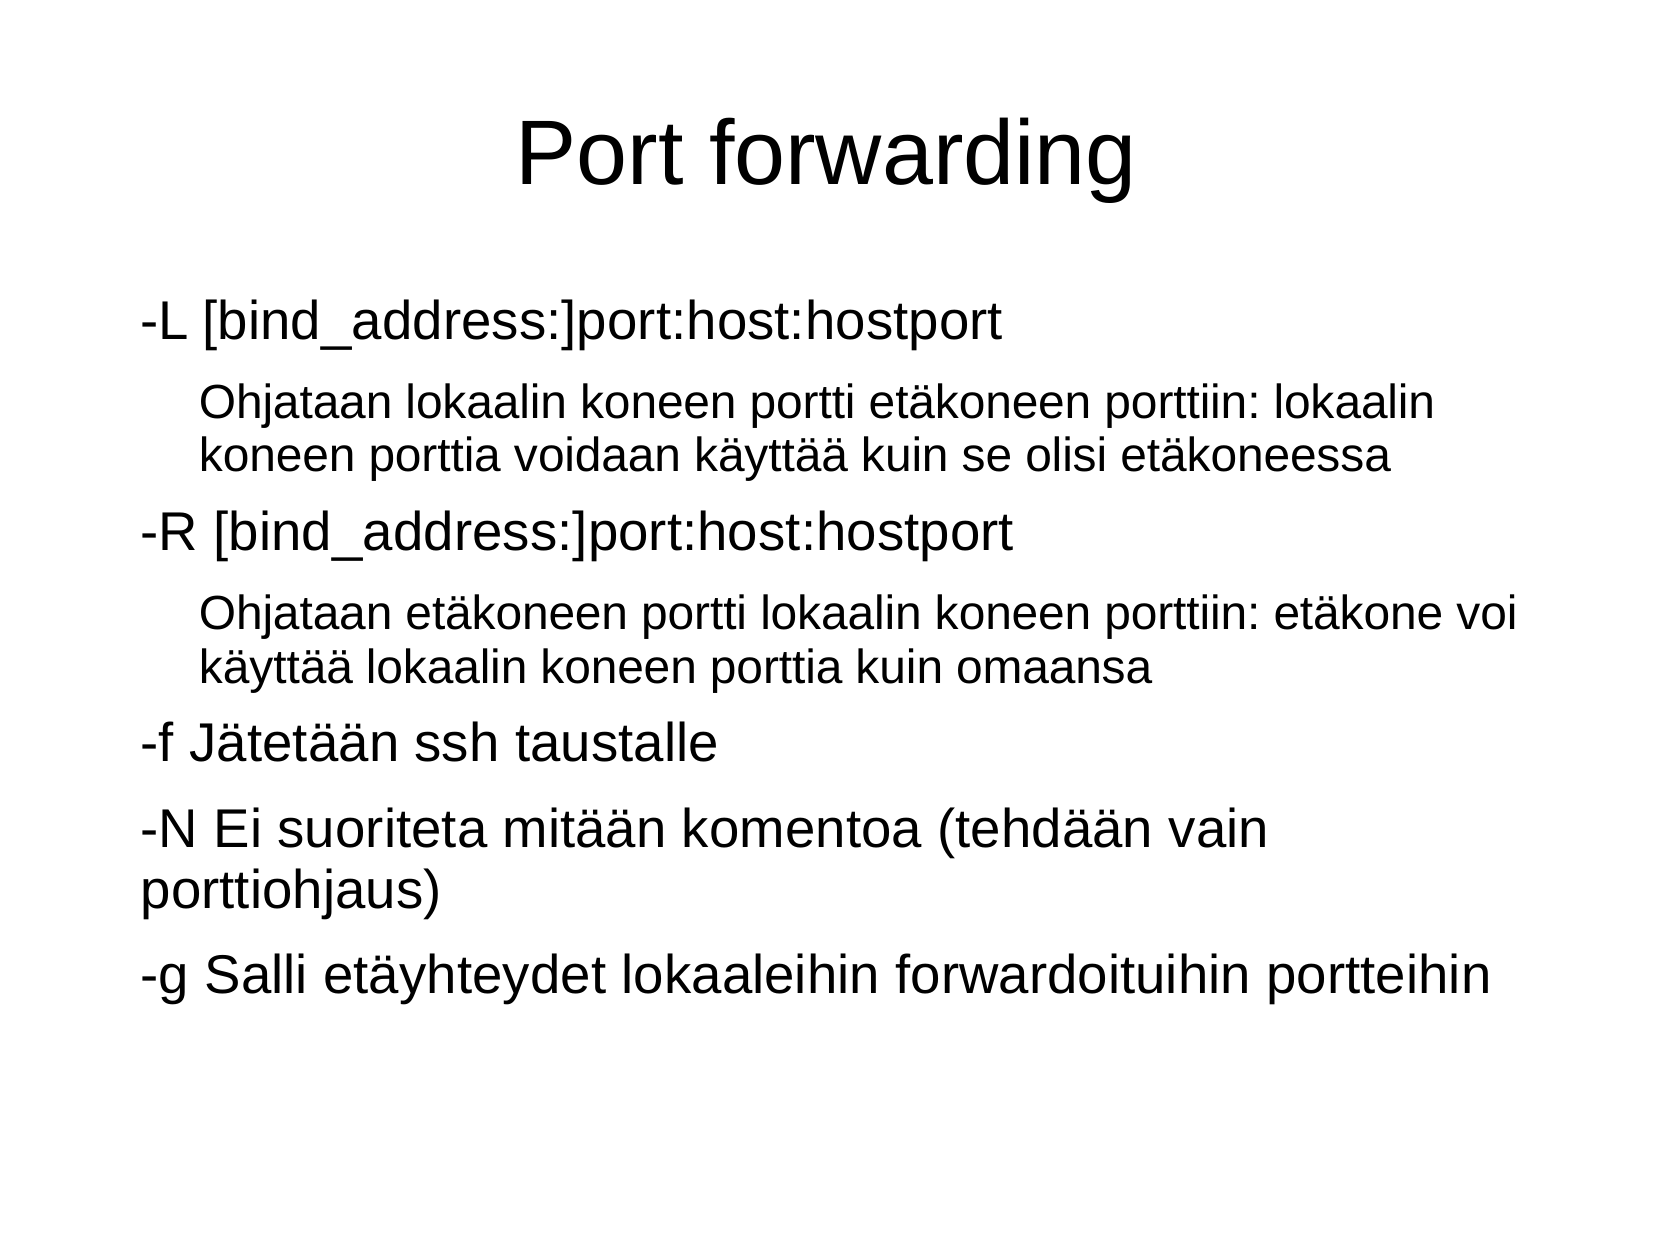

# Port forwarding
-L [bind_address:]port:host:hostport
Ohjataan lokaalin koneen portti etäkoneen porttiin: lokaalin koneen porttia voidaan käyttää kuin se olisi etäkoneessa
-R [bind_address:]port:host:hostport
Ohjataan etäkoneen portti lokaalin koneen porttiin: etäkone voi käyttää lokaalin koneen porttia kuin omaansa
-f Jätetään ssh taustalle
-N Ei suoriteta mitään komentoa (tehdään vain porttiohjaus)
-g Salli etäyhteydet lokaaleihin forwardoituihin portteihin